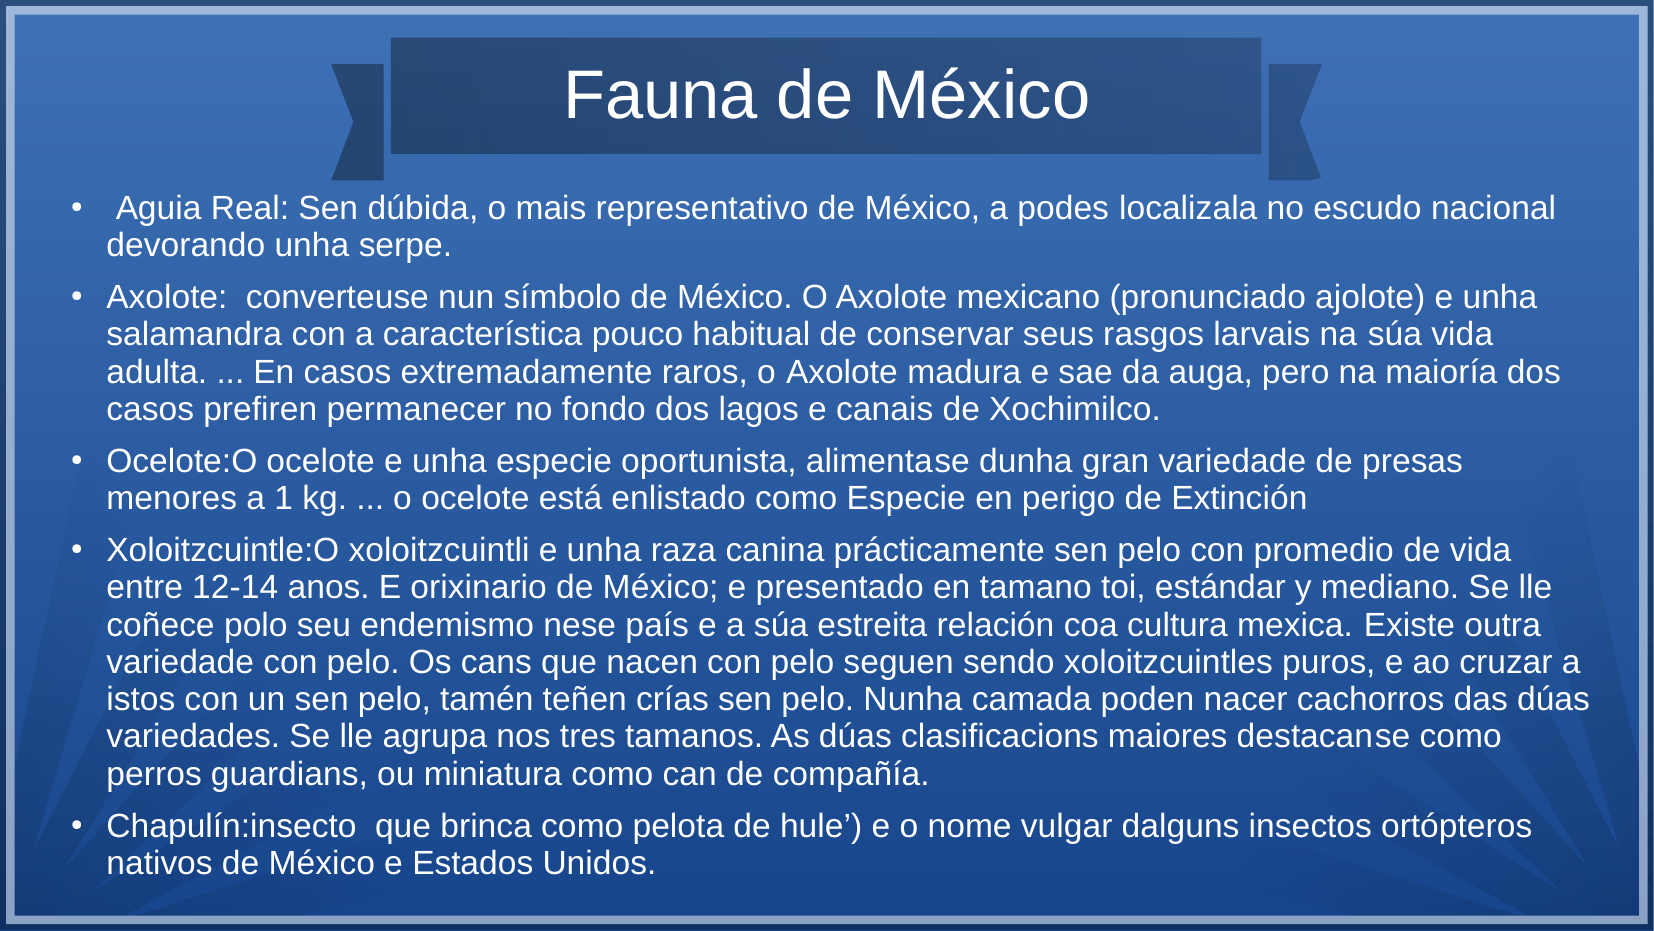

# Fauna de México
 Aguia Real: Sen dúbida, o mais representativo de México, a podes localizala no escudo nacional devorando unha serpe.
Axolote: converteuse nun símbolo de México. O Axolote mexicano (pronunciado ajolote) e unha salamandra con a característica pouco habitual de conservar seus rasgos larvais na súa vida adulta. ... En casos extremadamente raros, o Axolote madura e sae da auga, pero na maioría dos casos prefiren permanecer no fondo dos lagos e canais de Xochimilco.
Ocelote:O ocelote e unha especie oportunista, alimentase dunha gran variedade de presas menores a 1 kg. ... o ocelote está enlistado como Especie en perigo de Extinción
Xoloitzcuintle:O xoloitzcuintli e unha raza canina prácticamente sen pelo con promedio de vida entre 12-14 anos. E orixinario de México; e presentado en tamano toi, estándar y mediano. Se lle coñece polo seu endemismo nese país e a súa estreita relación coa cultura mexica. Existe outra variedade con pelo. Os cans que nacen con pelo seguen sendo xoloitzcuintles puros, e ao cruzar a istos con un sen pelo, tamén teñen crías sen pelo. Nunha camada poden nacer cachorros das dúas variedades. Se lle agrupa nos tres tamanos. As dúas clasificacions maiores destacanse como perros guardians, ou miniatura como can de compañía.
Chapulín:insecto que brinca como pelota de hule’) e o nome vulgar dalguns insectos ortópteros nativos de México e Estados Unidos.